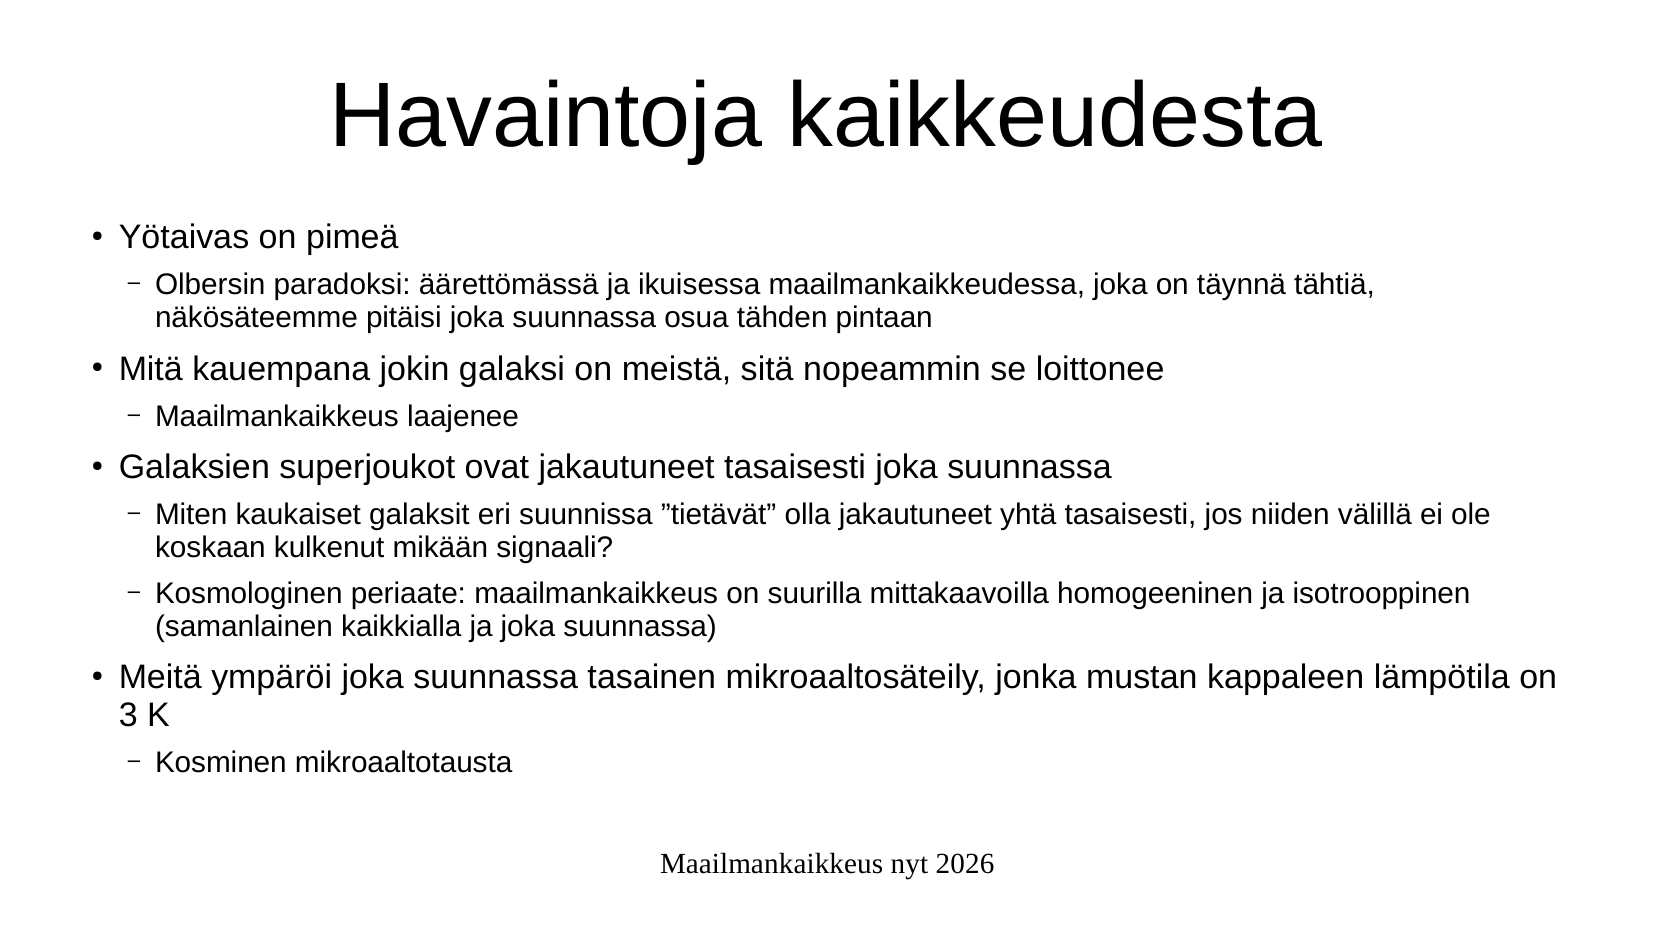

# Havaintoja kaikkeudesta
Yötaivas on pimeä
Olbersin paradoksi: äärettömässä ja ikuisessa maailmankaikkeudessa, joka on täynnä tähtiä, näkösäteemme pitäisi joka suunnassa osua tähden pintaan
Mitä kauempana jokin galaksi on meistä, sitä nopeammin se loittonee
Maailmankaikkeus laajenee
Galaksien superjoukot ovat jakautuneet tasaisesti joka suunnassa
Miten kaukaiset galaksit eri suunnissa ”tietävät” olla jakautuneet yhtä tasaisesti, jos niiden välillä ei ole koskaan kulkenut mikään signaali?
Kosmologinen periaate: maailmankaikkeus on suurilla mittakaavoilla homogeeninen ja isotrooppinen (samanlainen kaikkialla ja joka suunnassa)
Meitä ympäröi joka suunnassa tasainen mikroaaltosäteily, jonka mustan kappaleen lämpötila on 3 K
Kosminen mikroaaltotausta